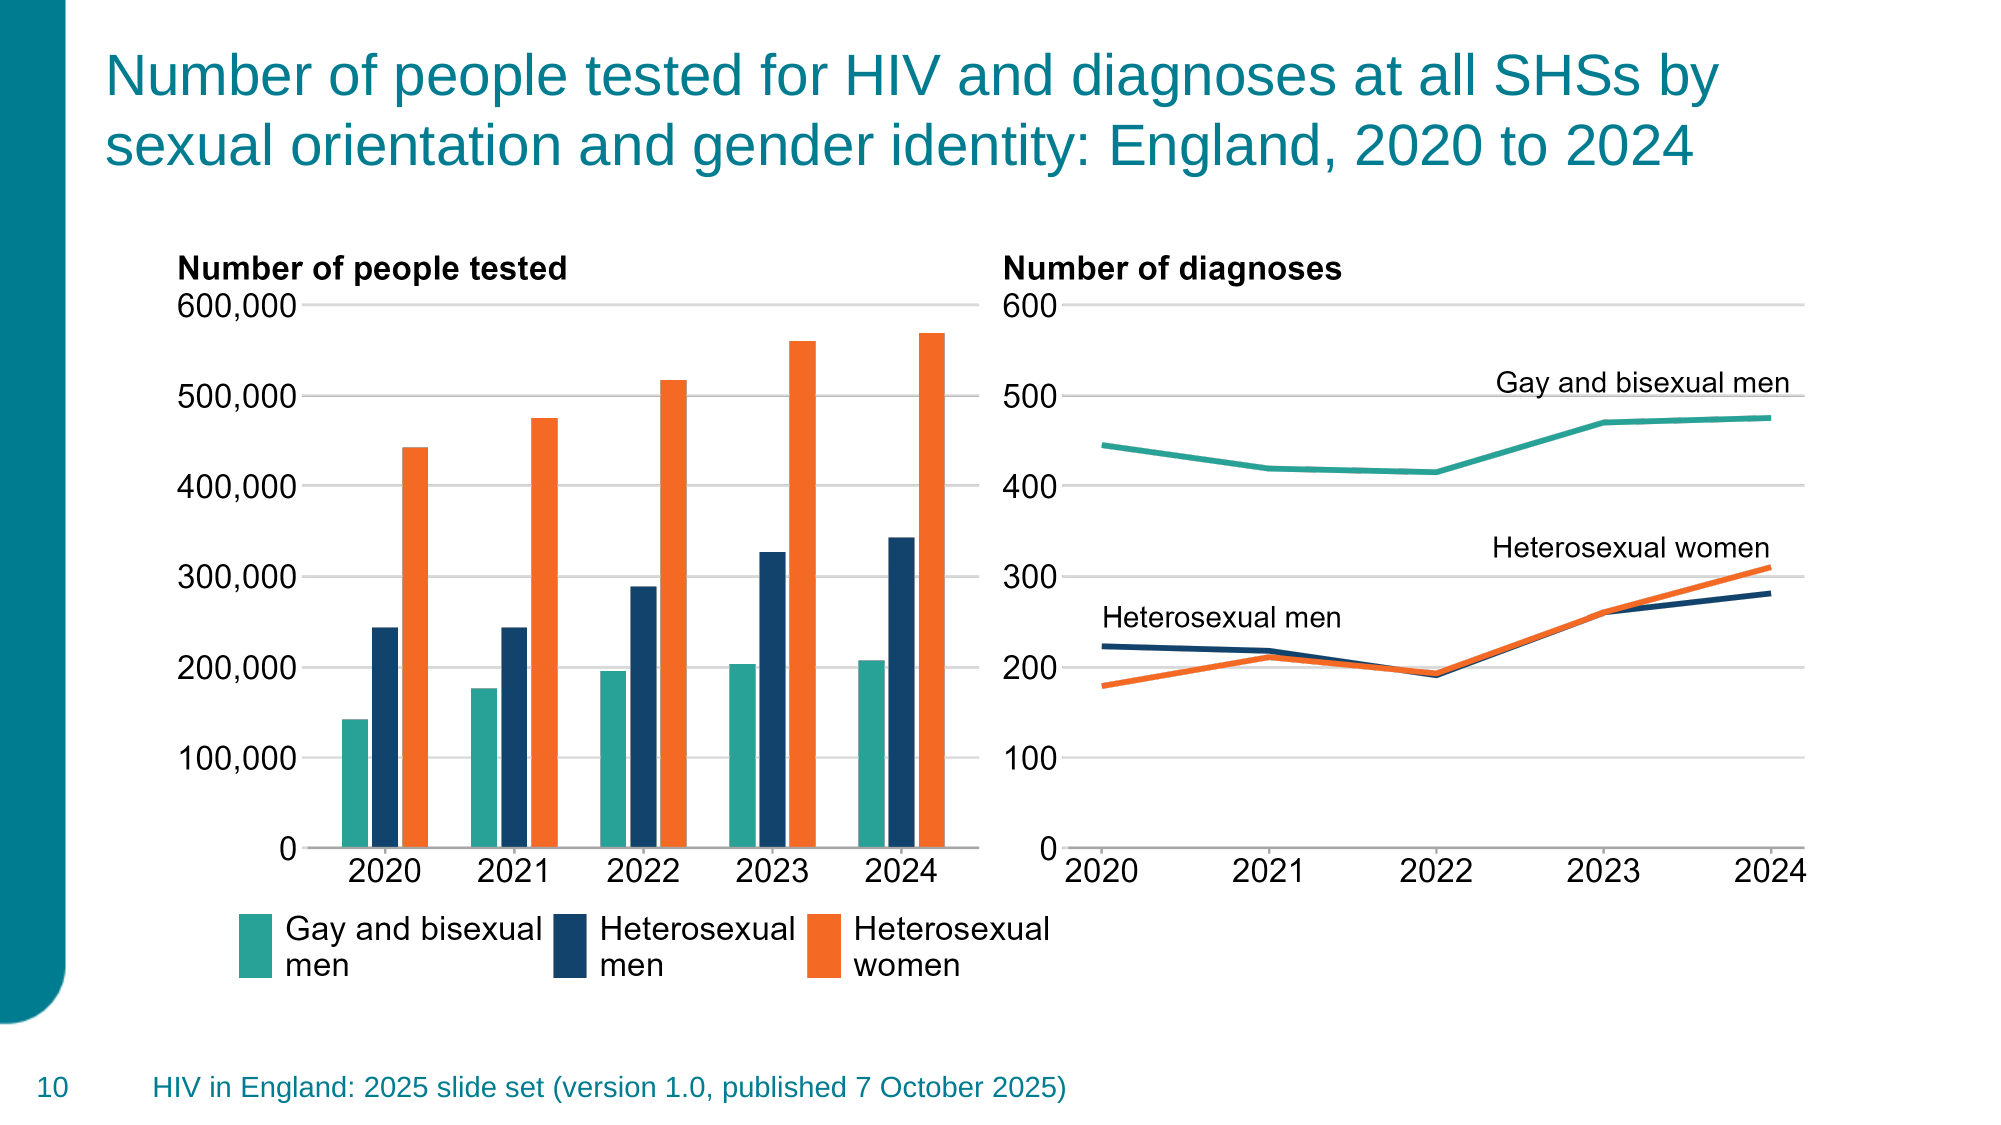

# Number of people tested for HIV and diagnoses at all SHSs by sexual orientation and gender identity: England, 2020 to 2024
10
HIV in England: 2025 slide set (version 1.0, published 7 October 2025)